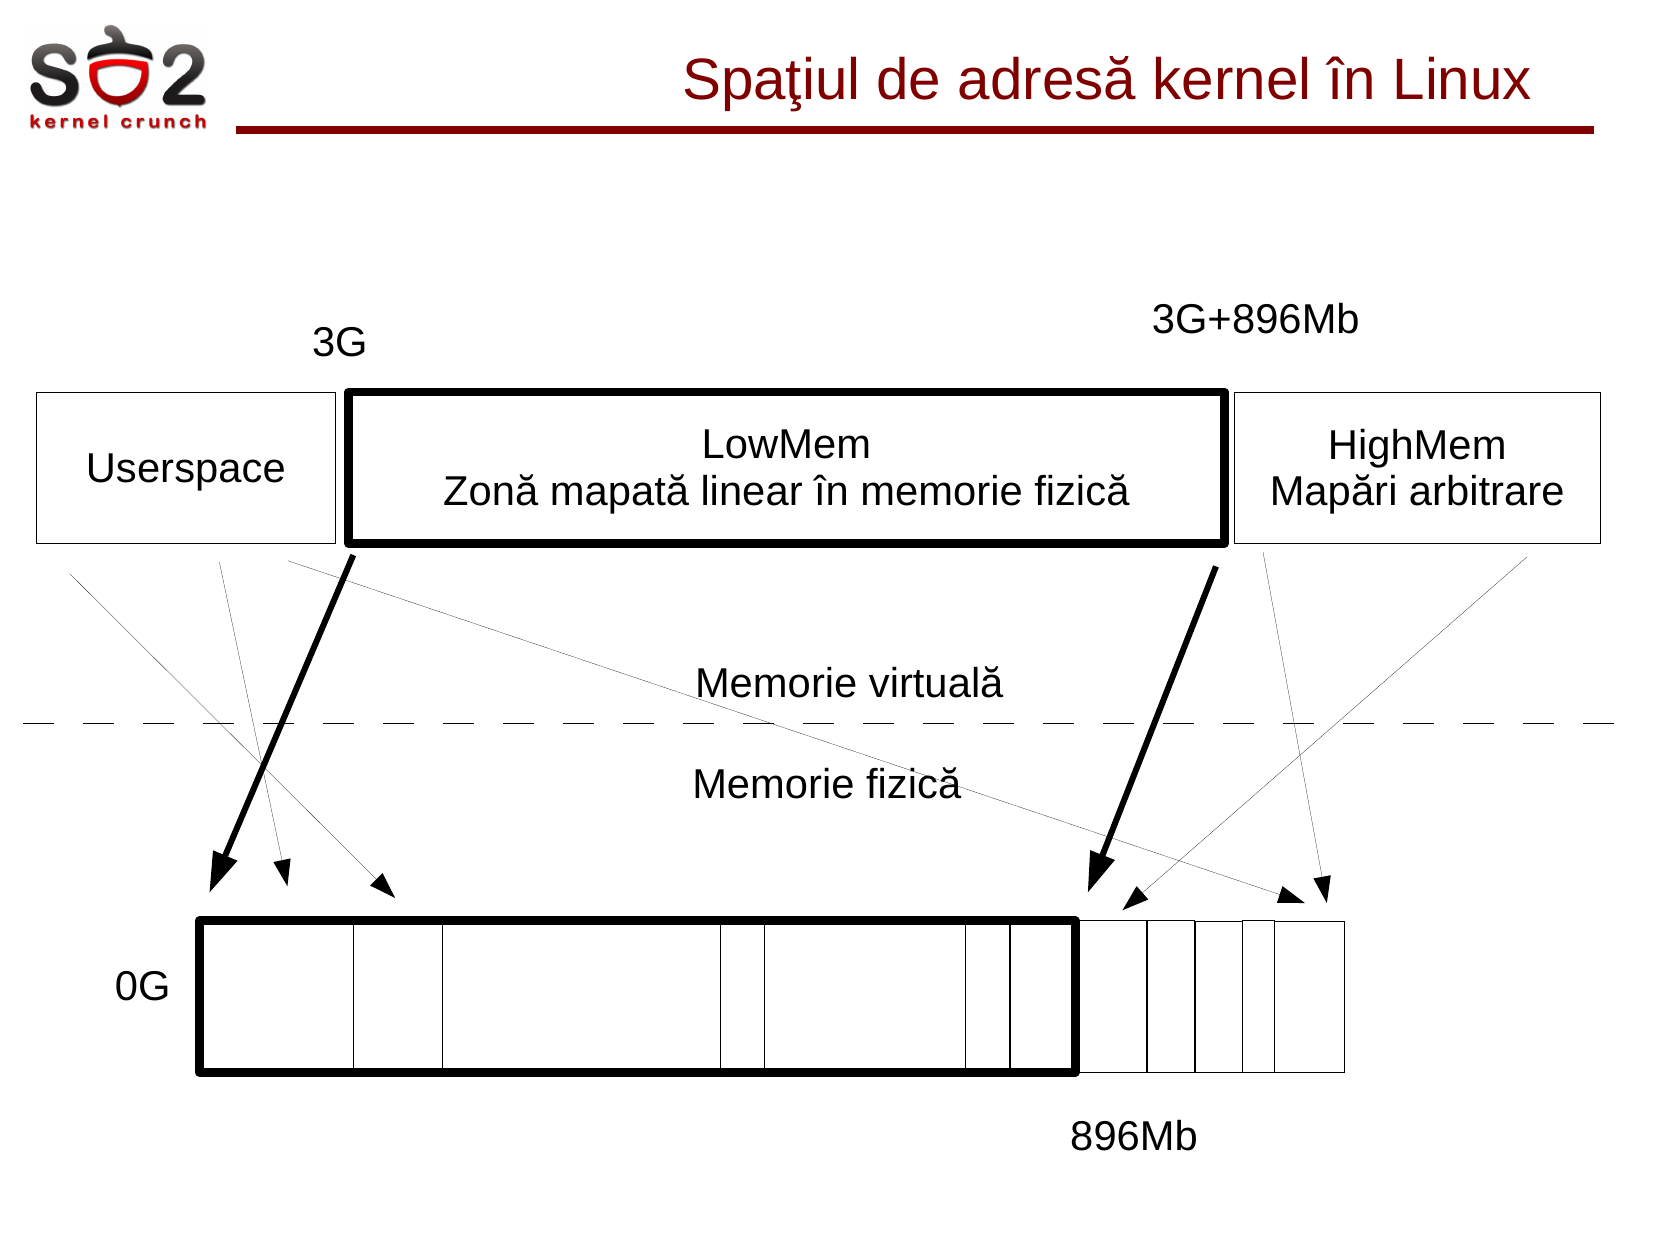

# Spaţiul de adresă kernel în Linux
3G+896Mb
3G
LowMem
Zonă mapată linear în memorie fizică
HighMem
Mapări arbitrare
Userspace
Memorie virtuală
Memorie fizică
0G
896Mb